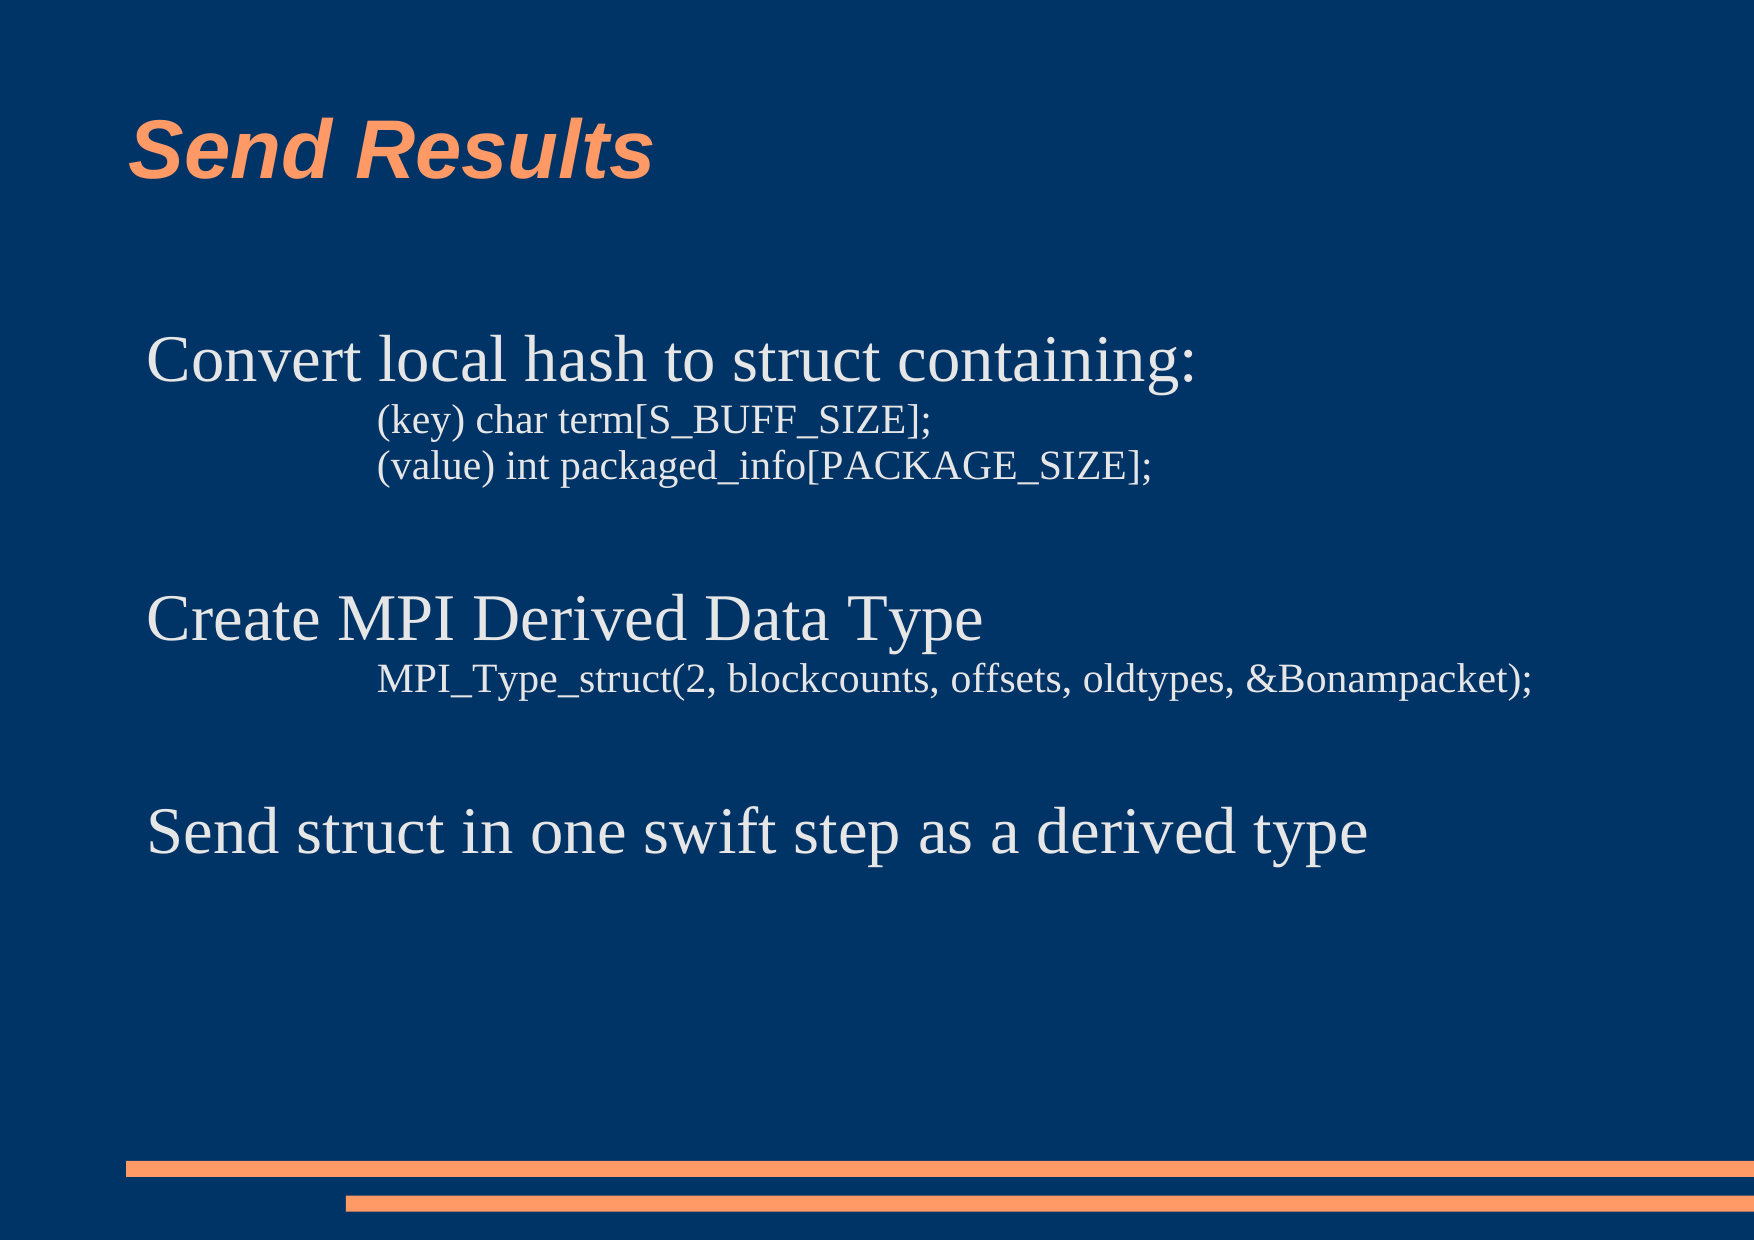

# Send Results
Convert local hash to struct containing:
(key) char term[S_BUFF_SIZE];
(value) int packaged_info[PACKAGE_SIZE];
Create MPI Derived Data Type
MPI_Type_struct(2, blockcounts, offsets, oldtypes, &Bonampacket);
Send struct in one swift step as a derived type